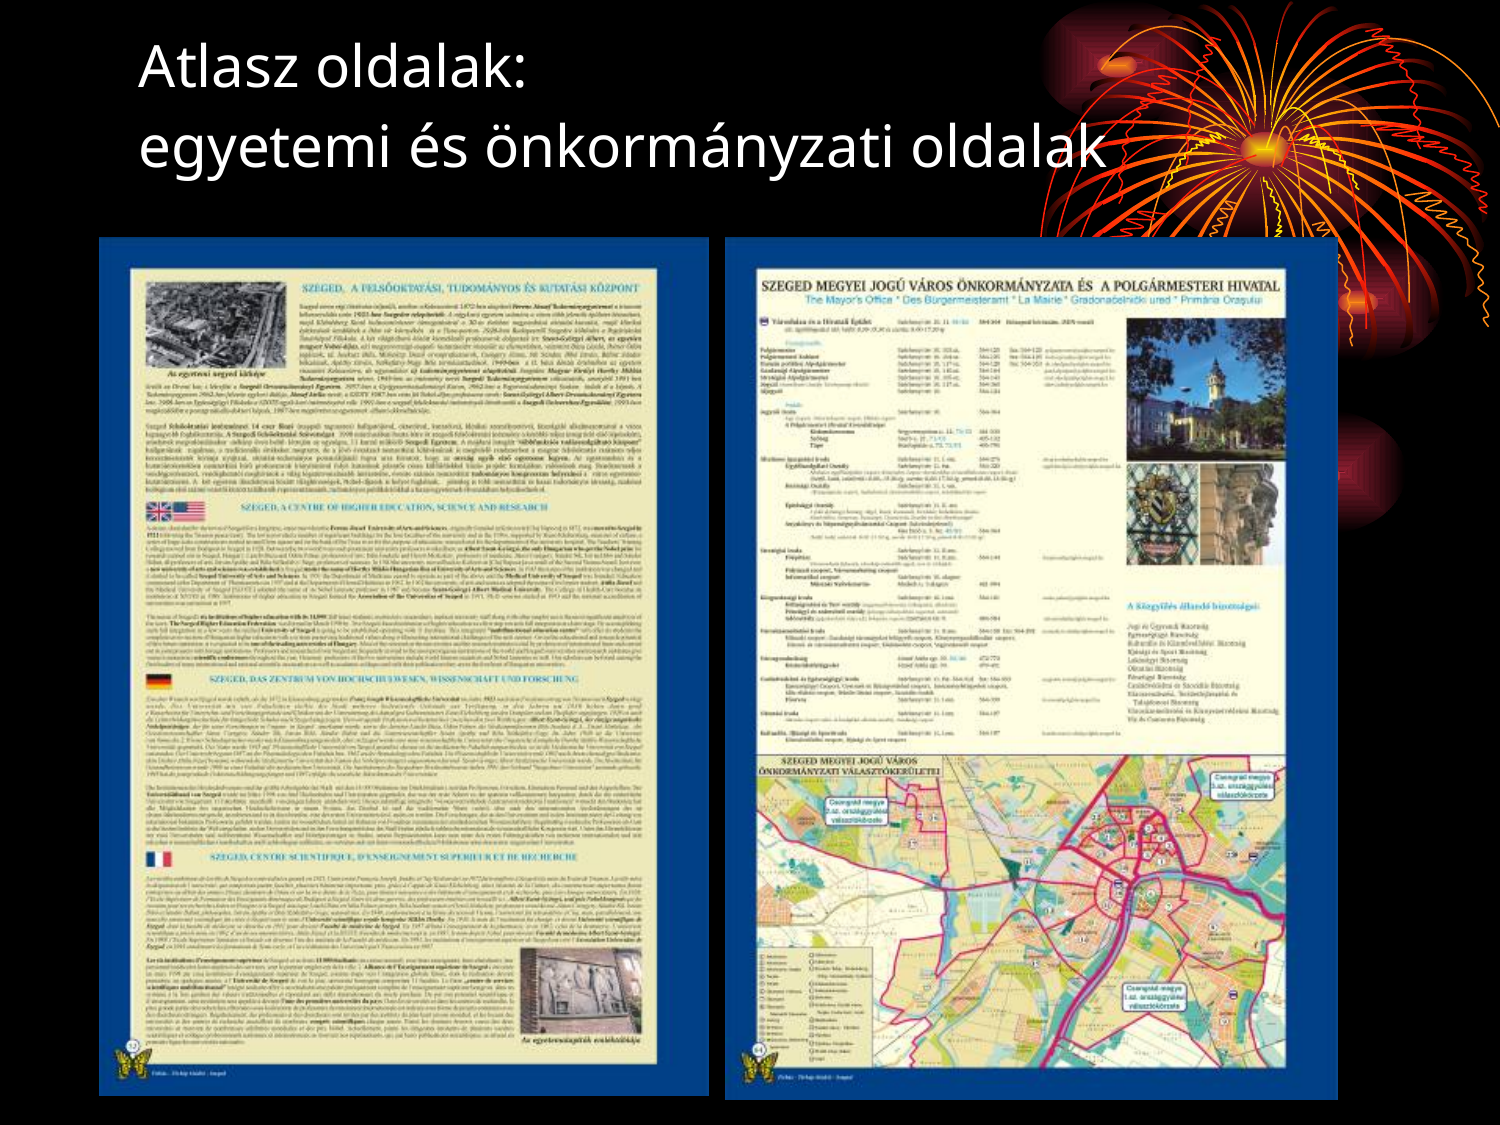

# Atlasz oldalak: egyetemi és önkormányzati oldalak